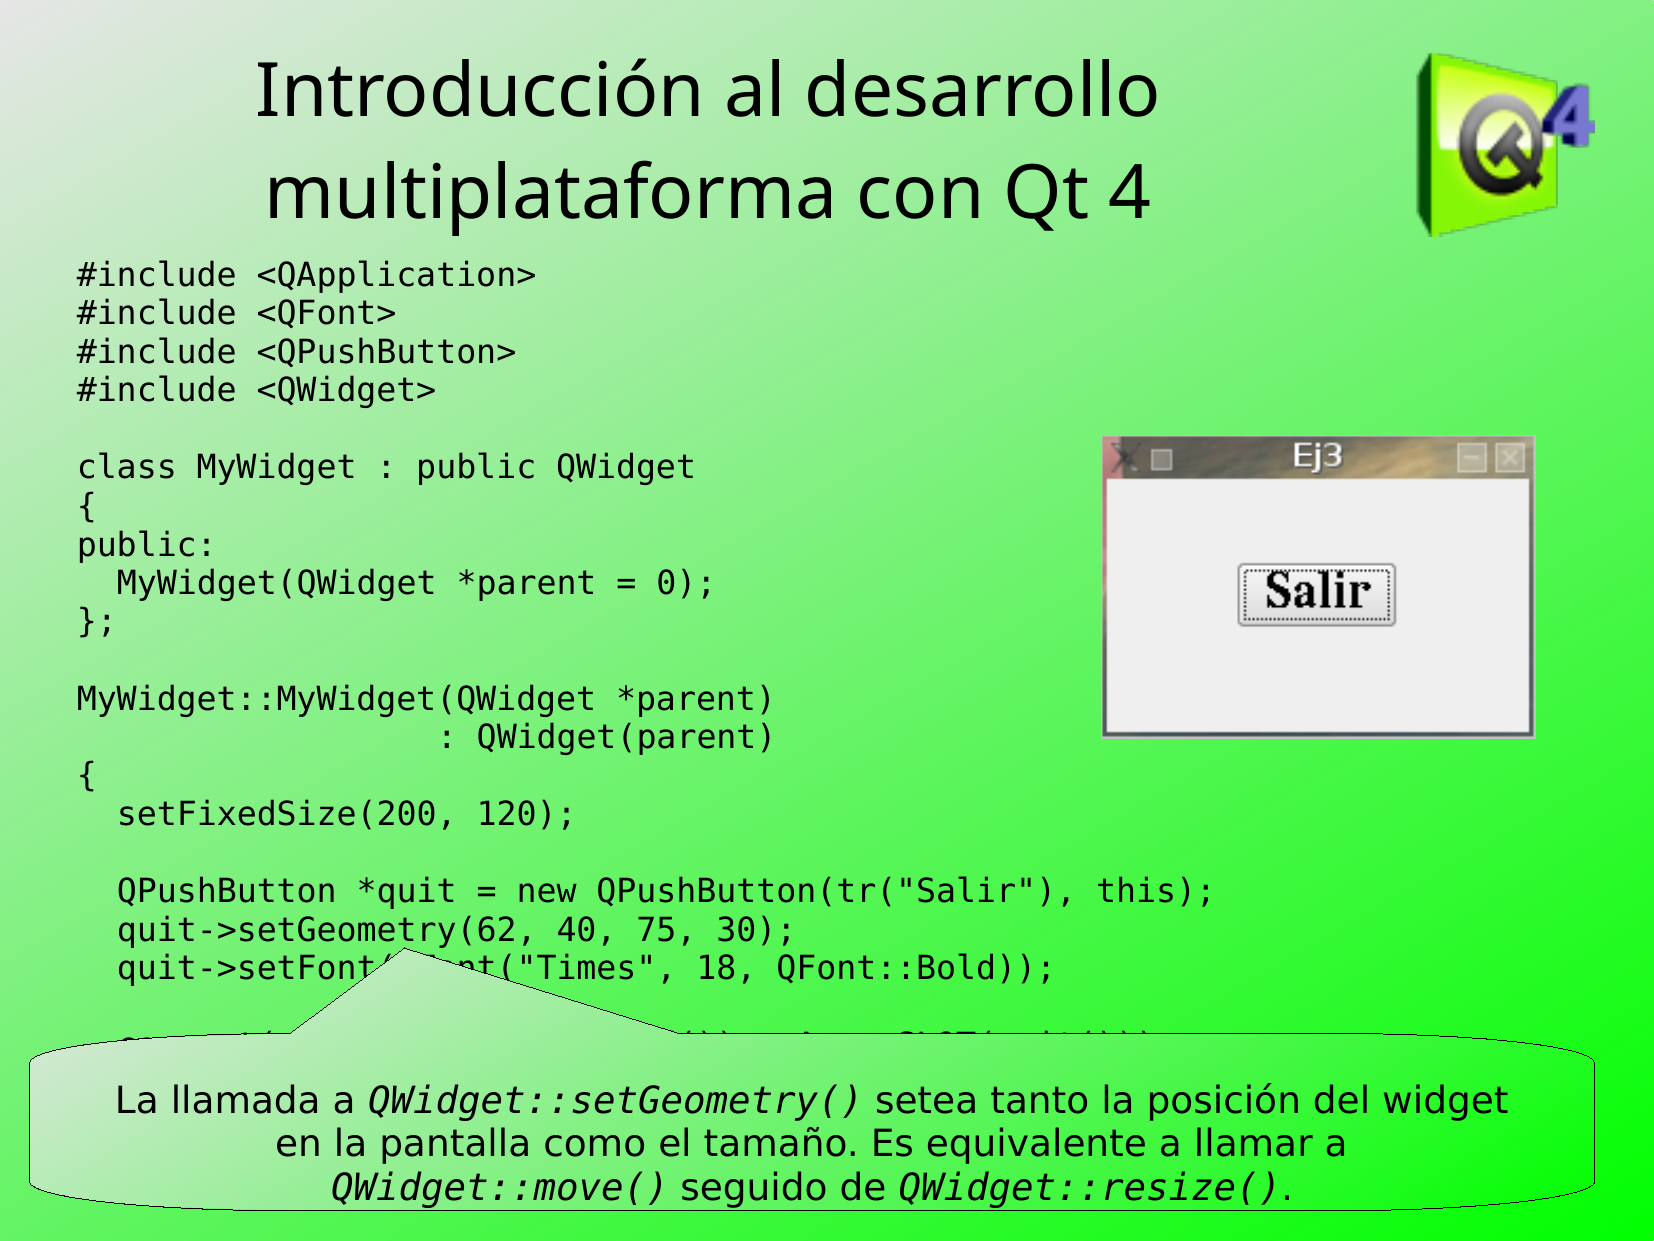

# Introducción al desarrollo multiplataforma con Qt 4
#include <QApplication>
#include <QFont>
#include <QPushButton>
#include <QWidget>
class MyWidget : public QWidget
{
public:
 MyWidget(QWidget *parent = 0);
};
MyWidget::MyWidget(QWidget *parent)
 : QWidget(parent)
{
 setFixedSize(200, 120);
 QPushButton *quit = new QPushButton(tr("Salir"), this);
 quit->setGeometry(62, 40, 75, 30);
 quit->setFont(QFont("Times", 18, QFont::Bold));
 connect(quit, SIGNAL(clicked()), qApp, SLOT(quit()));
}
La llamada a QWidget::setGeometry() setea tanto la posición del widget en la pantalla como el tamaño. Es equivalente a llamar a QWidget::move() seguido de QWidget::resize().
Lisandro Damián Nicanor Pérez Meyer – Septiembre 2007